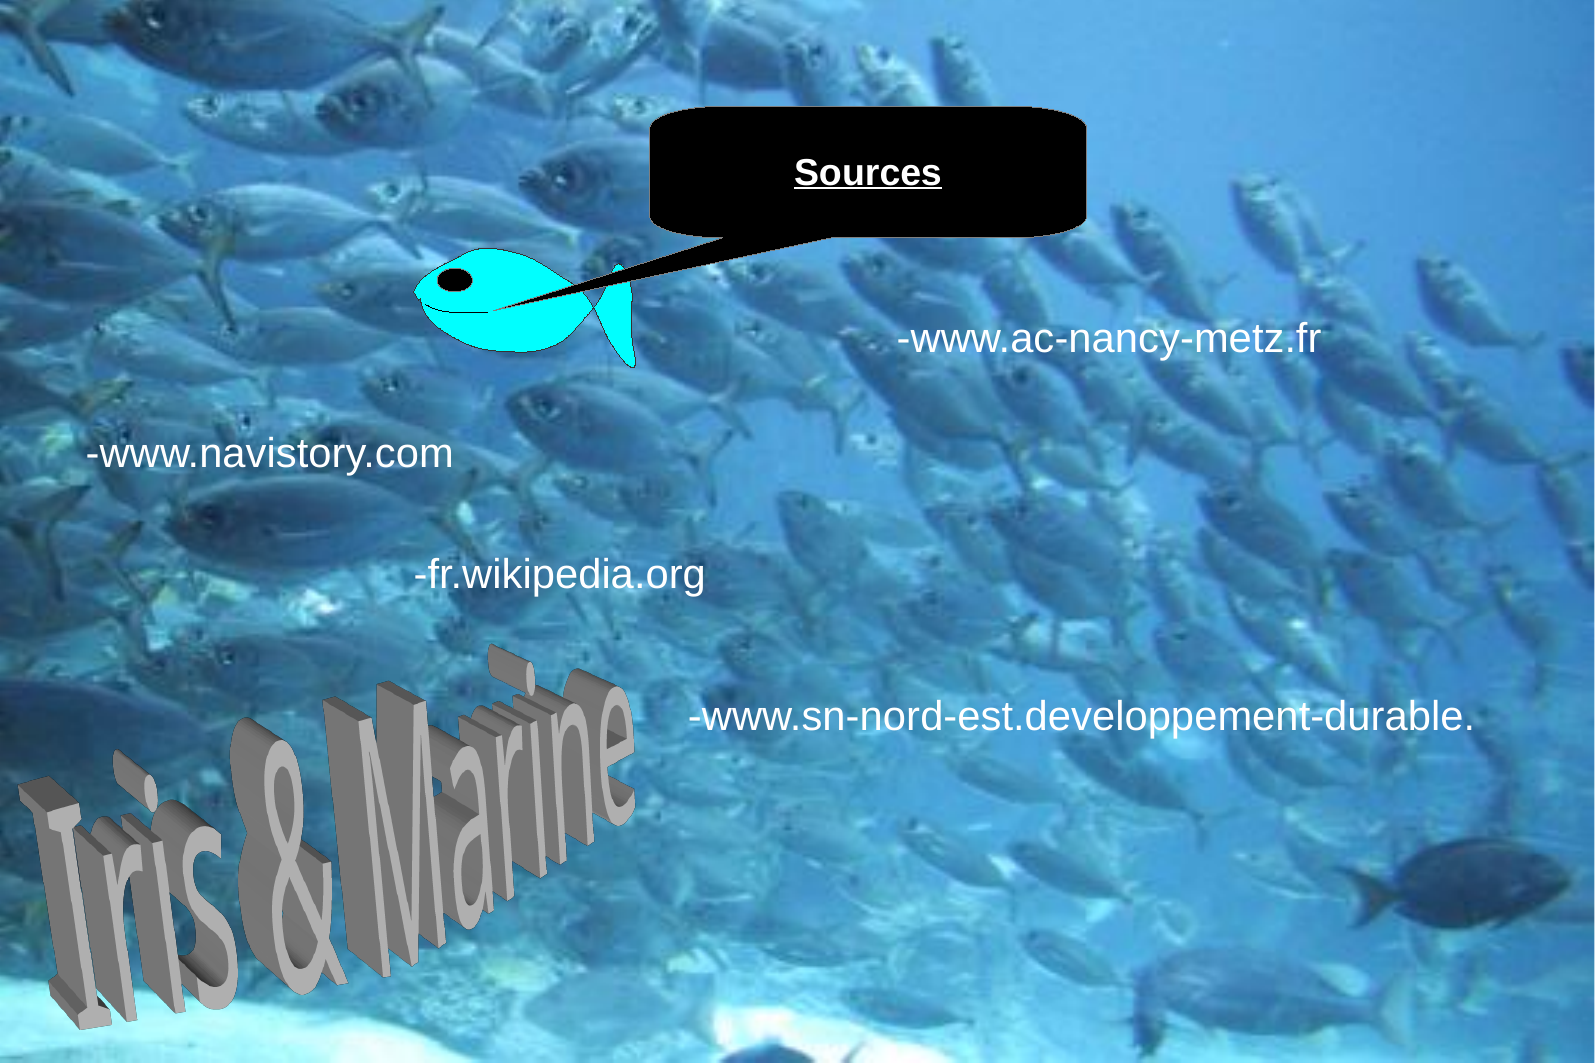

# Sources
Sources
-www.ac-nancy-metz.fr
-www.navistory.com
-fr.wikipedia.org
-www.sn-nord-est.developpement-durable.
Iris & Marine